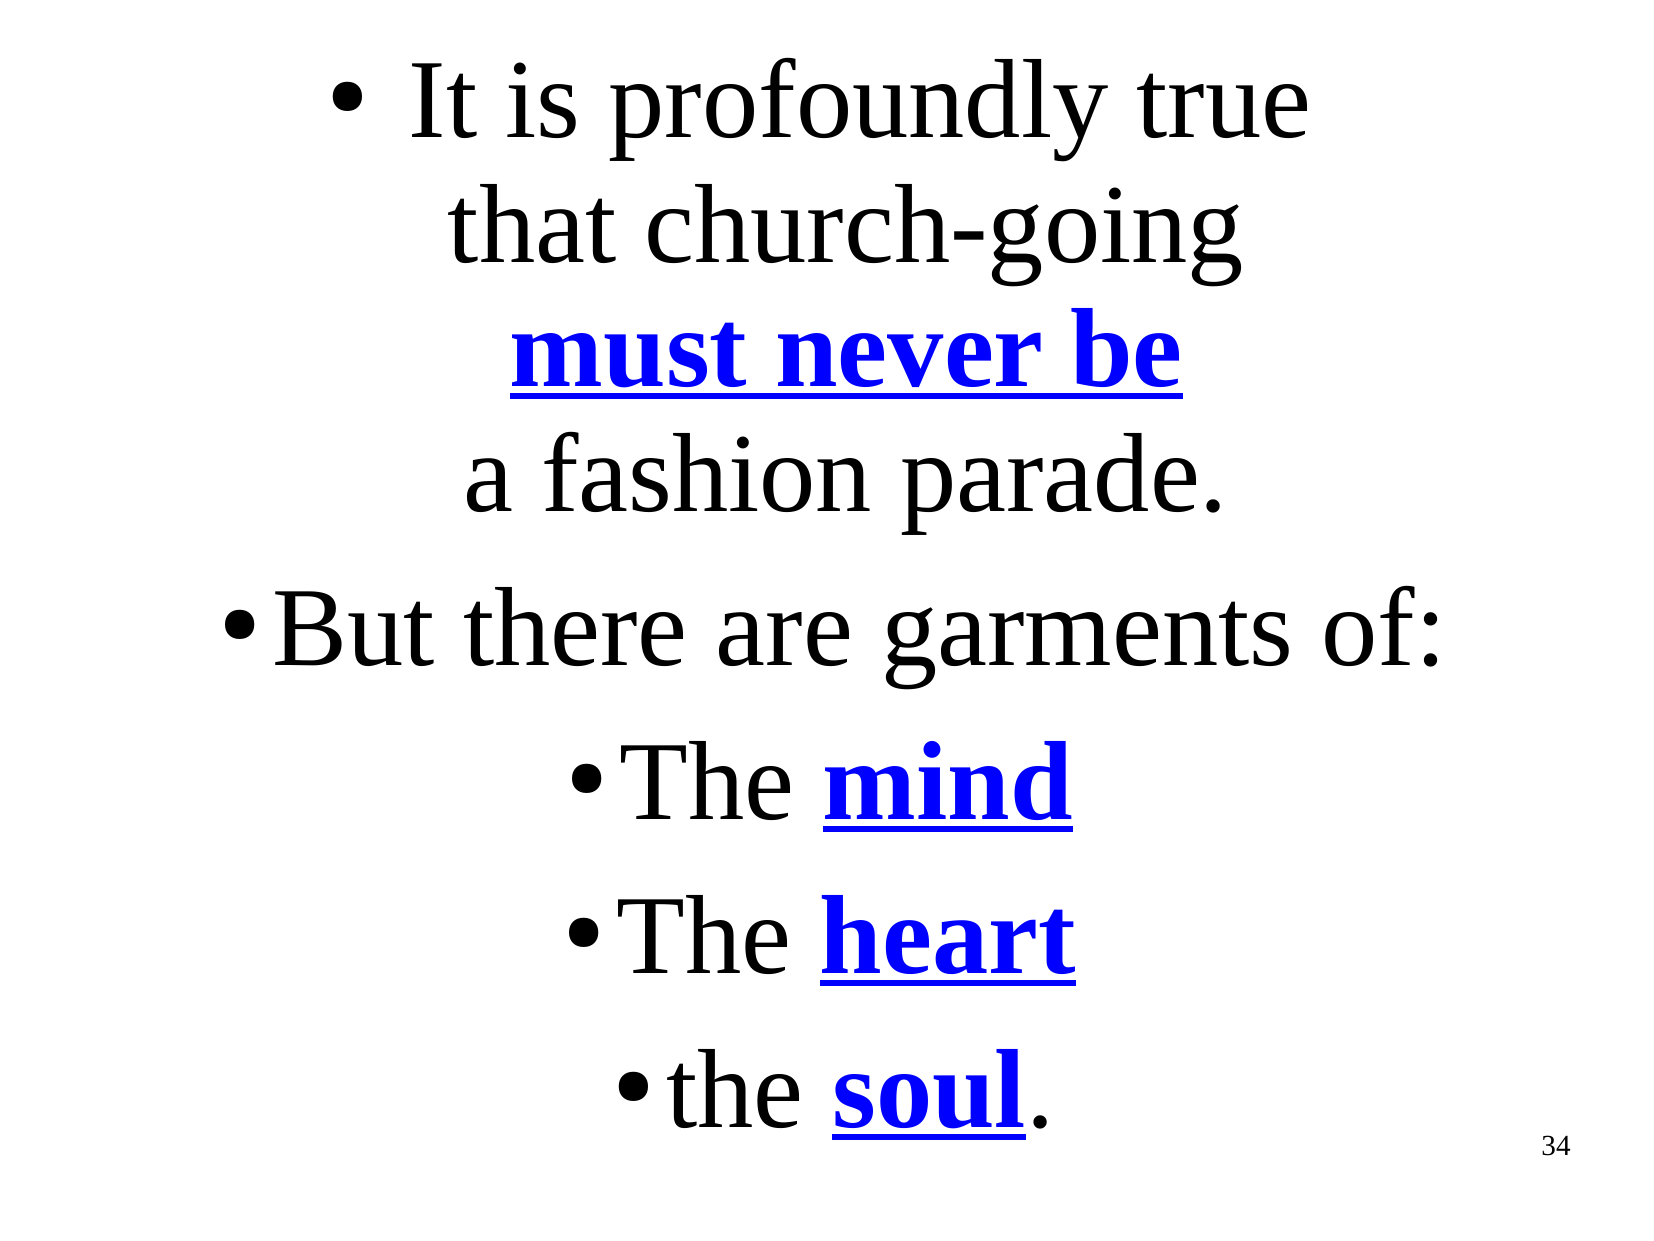

# It is profoundly true that church-going must never be a fashion parade.
But there are garments of:
The mind
The heart
the soul.
34